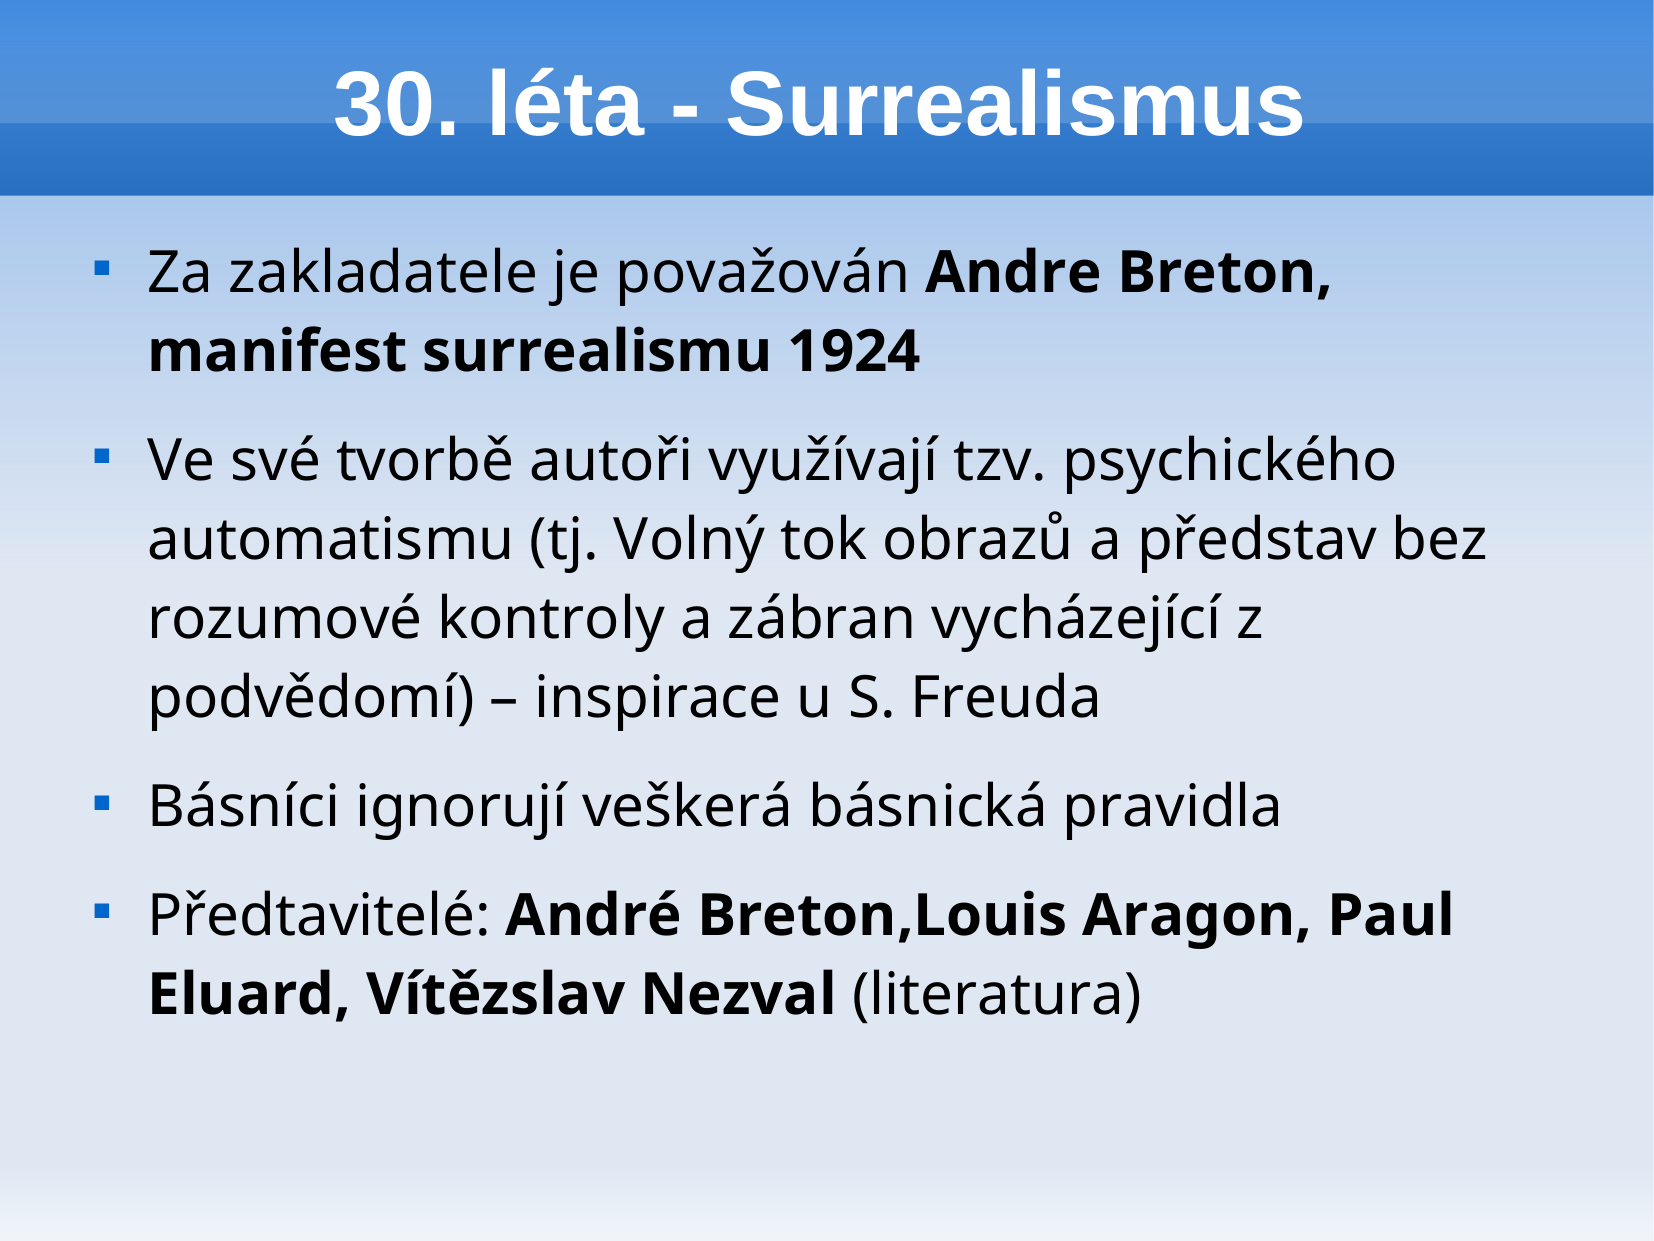

# 30. léta - Surrealismus
Za zakladatele je považován Andre Breton, manifest surrealismu 1924
Ve své tvorbě autoři využívají tzv. psychického automatismu (tj. Volný tok obrazů a představ bez rozumové kontroly a zábran vycházející z podvědomí) – inspirace u S. Freuda
Básníci ignorují veškerá básnická pravidla
Předtavitelé: André Breton,Louis Aragon, Paul Eluard, Vítězslav Nezval (literatura)